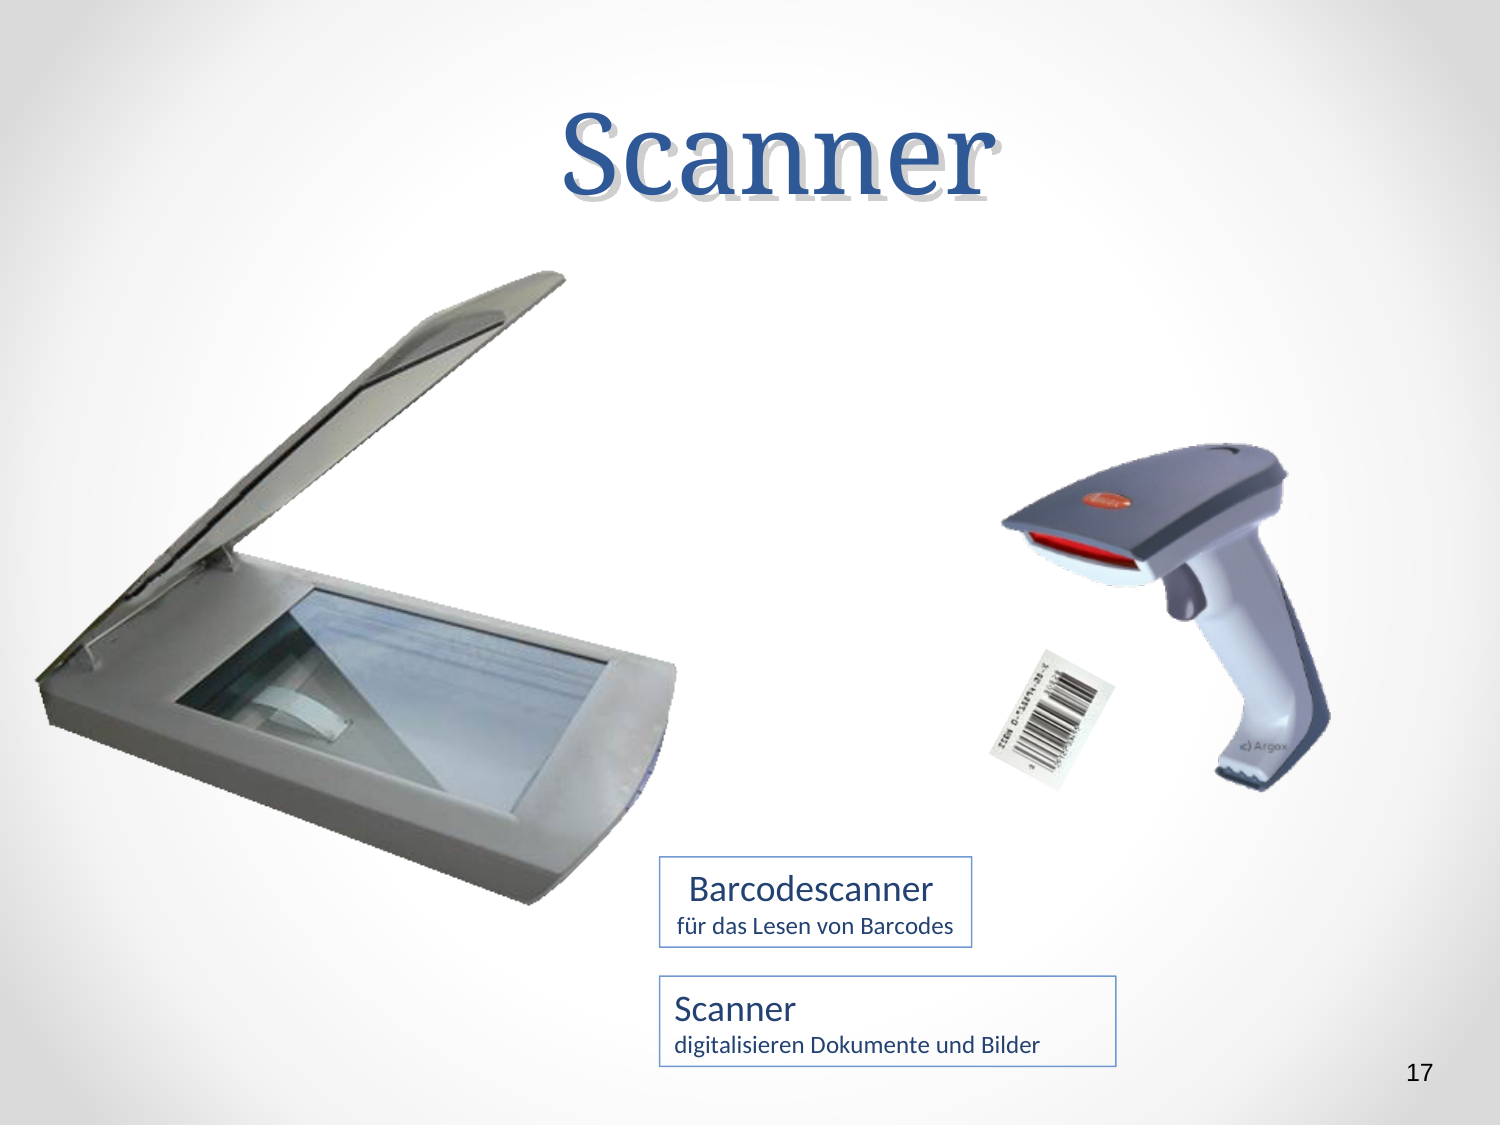

# Scanner
Barcodescanner
für das Lesen von Barcodes
Scanner
digitalisieren Dokumente und Bilder